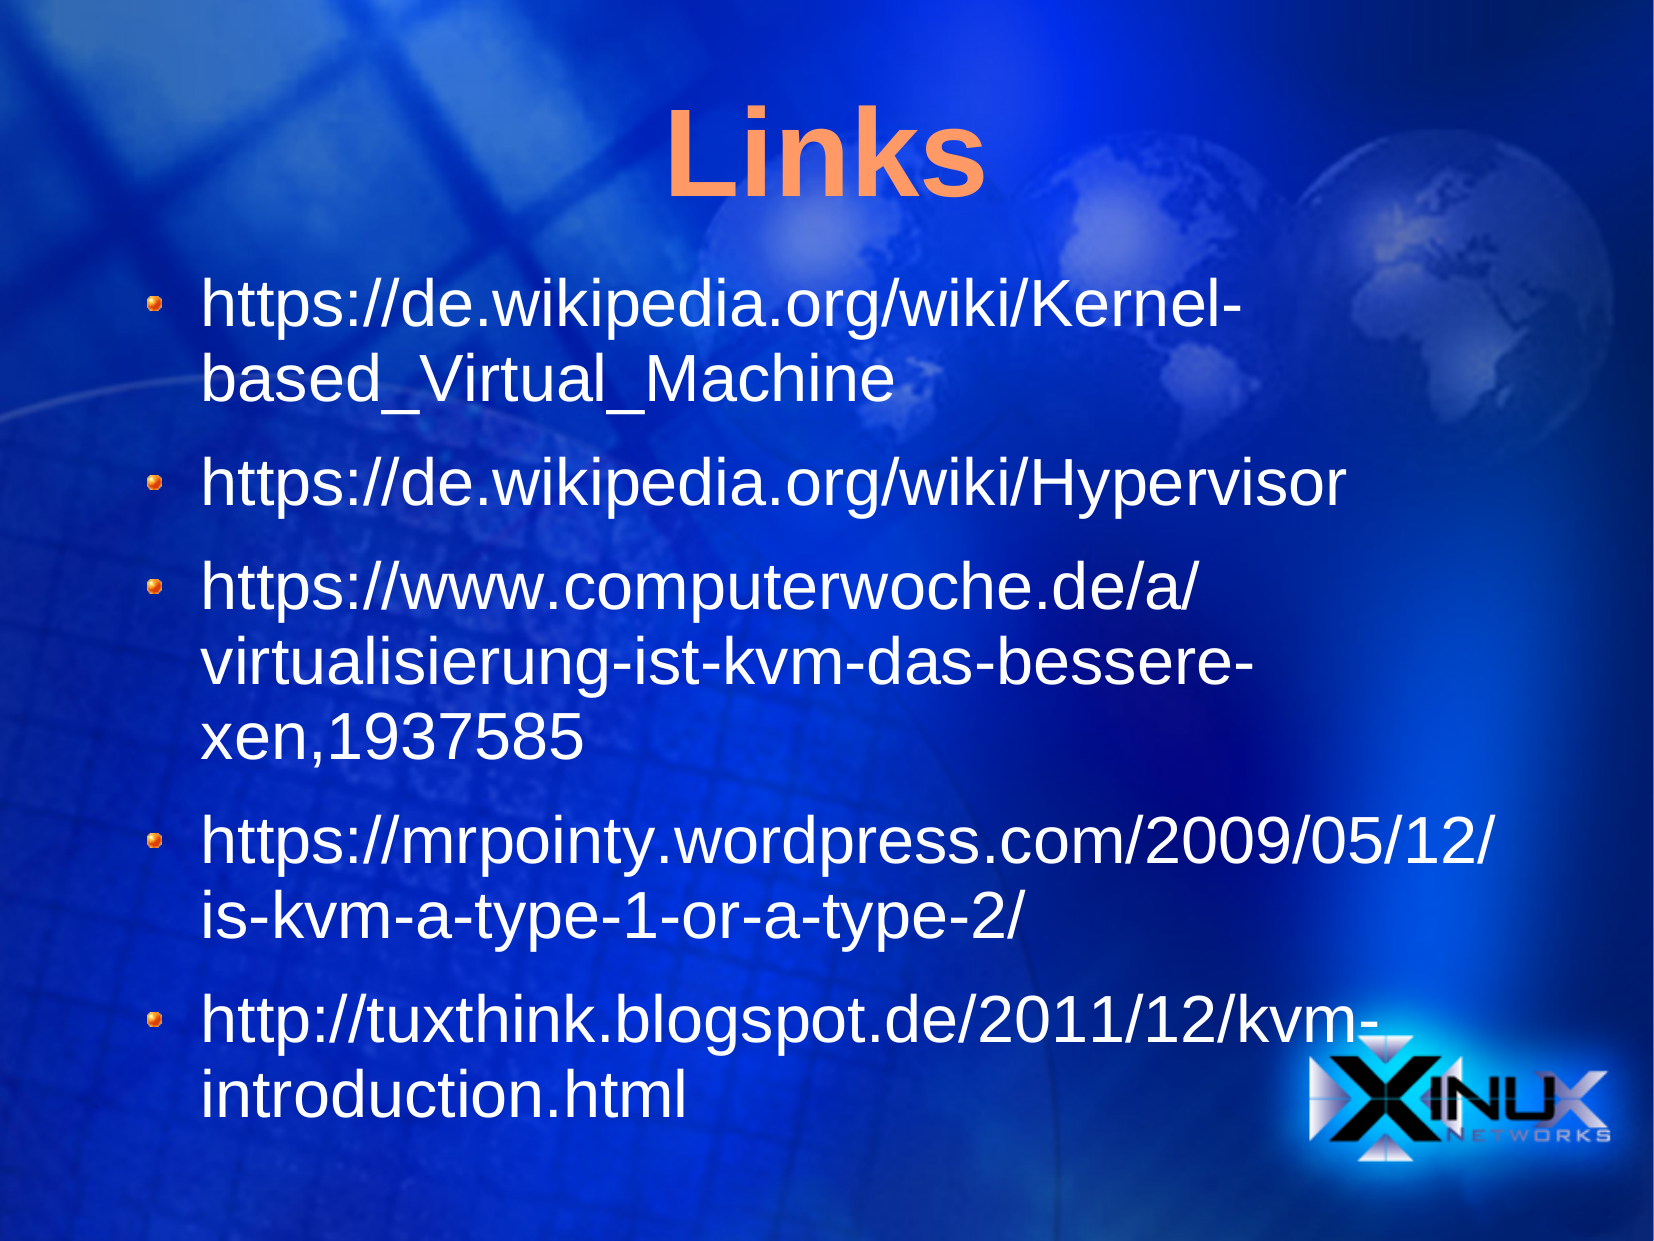

# Links
https://de.wikipedia.org/wiki/Kernel-based_Virtual_Machine
https://de.wikipedia.org/wiki/Hypervisor
https://www.computerwoche.de/a/virtualisierung-ist-kvm-das-bessere-xen,1937585
https://mrpointy.wordpress.com/2009/05/12/is-kvm-a-type-1-or-a-type-2/
http://tuxthink.blogspot.de/2011/12/kvm-introduction.html